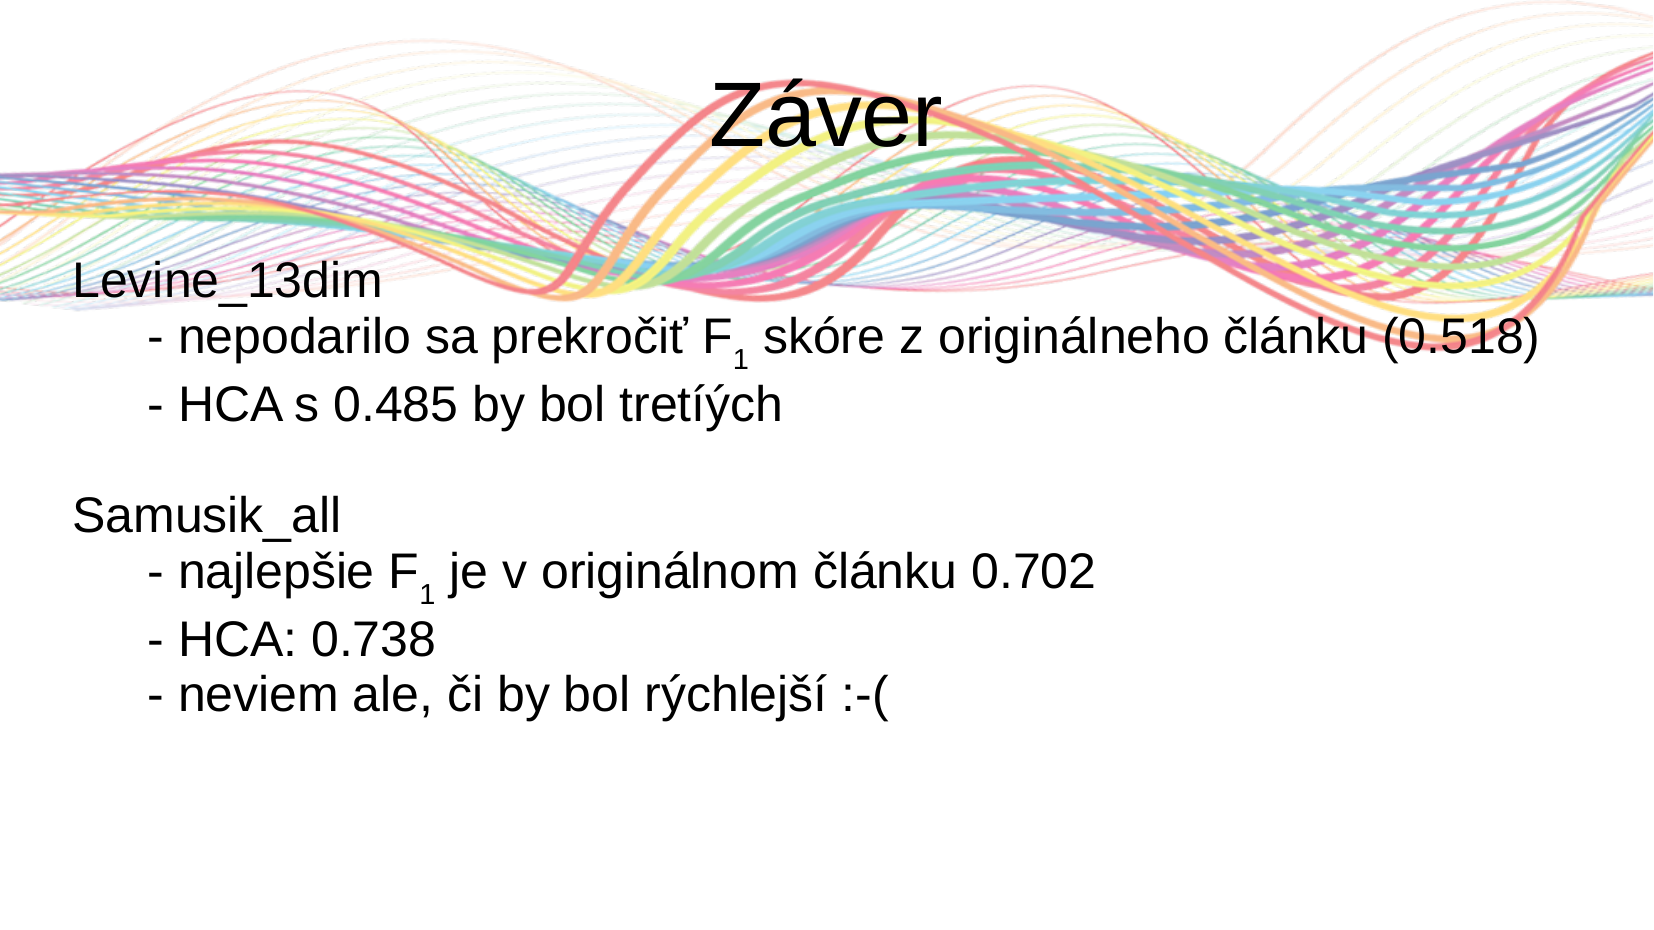

# Záver
Levine_13dim
	- nepodarilo sa prekročiť F1 skóre z originálneho článku (0.518)
	- HCA s 0.485 by bol tretíých
Samusik_all
	- najlepšie F1 je v originálnom článku 0.702
	- HCA: 0.738
	- neviem ale, či by bol rýchlejší :-(